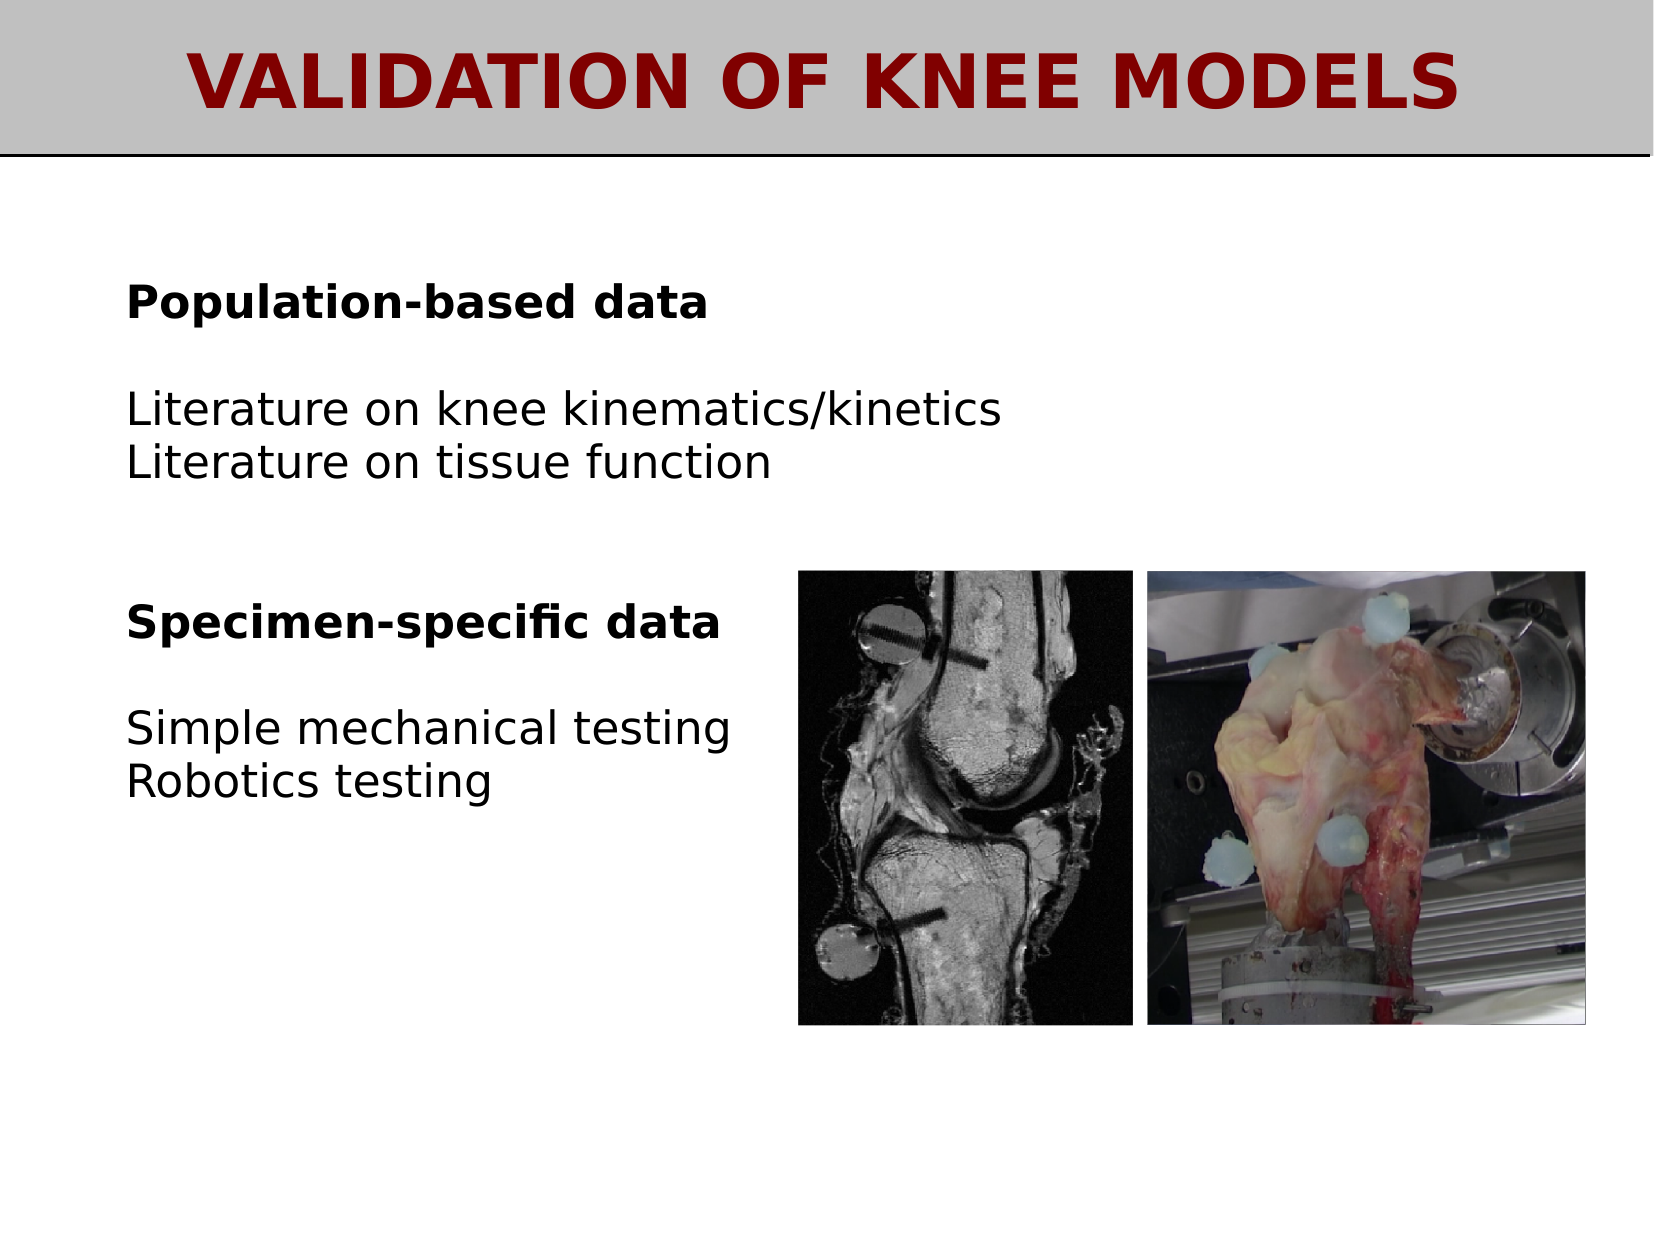

VALIDATION OF KNEE MODELS
Population-based data
Literature on knee kinematics/kinetics
Literature on tissue function
Specimen-specific data
Simple mechanical testing
Robotics testing